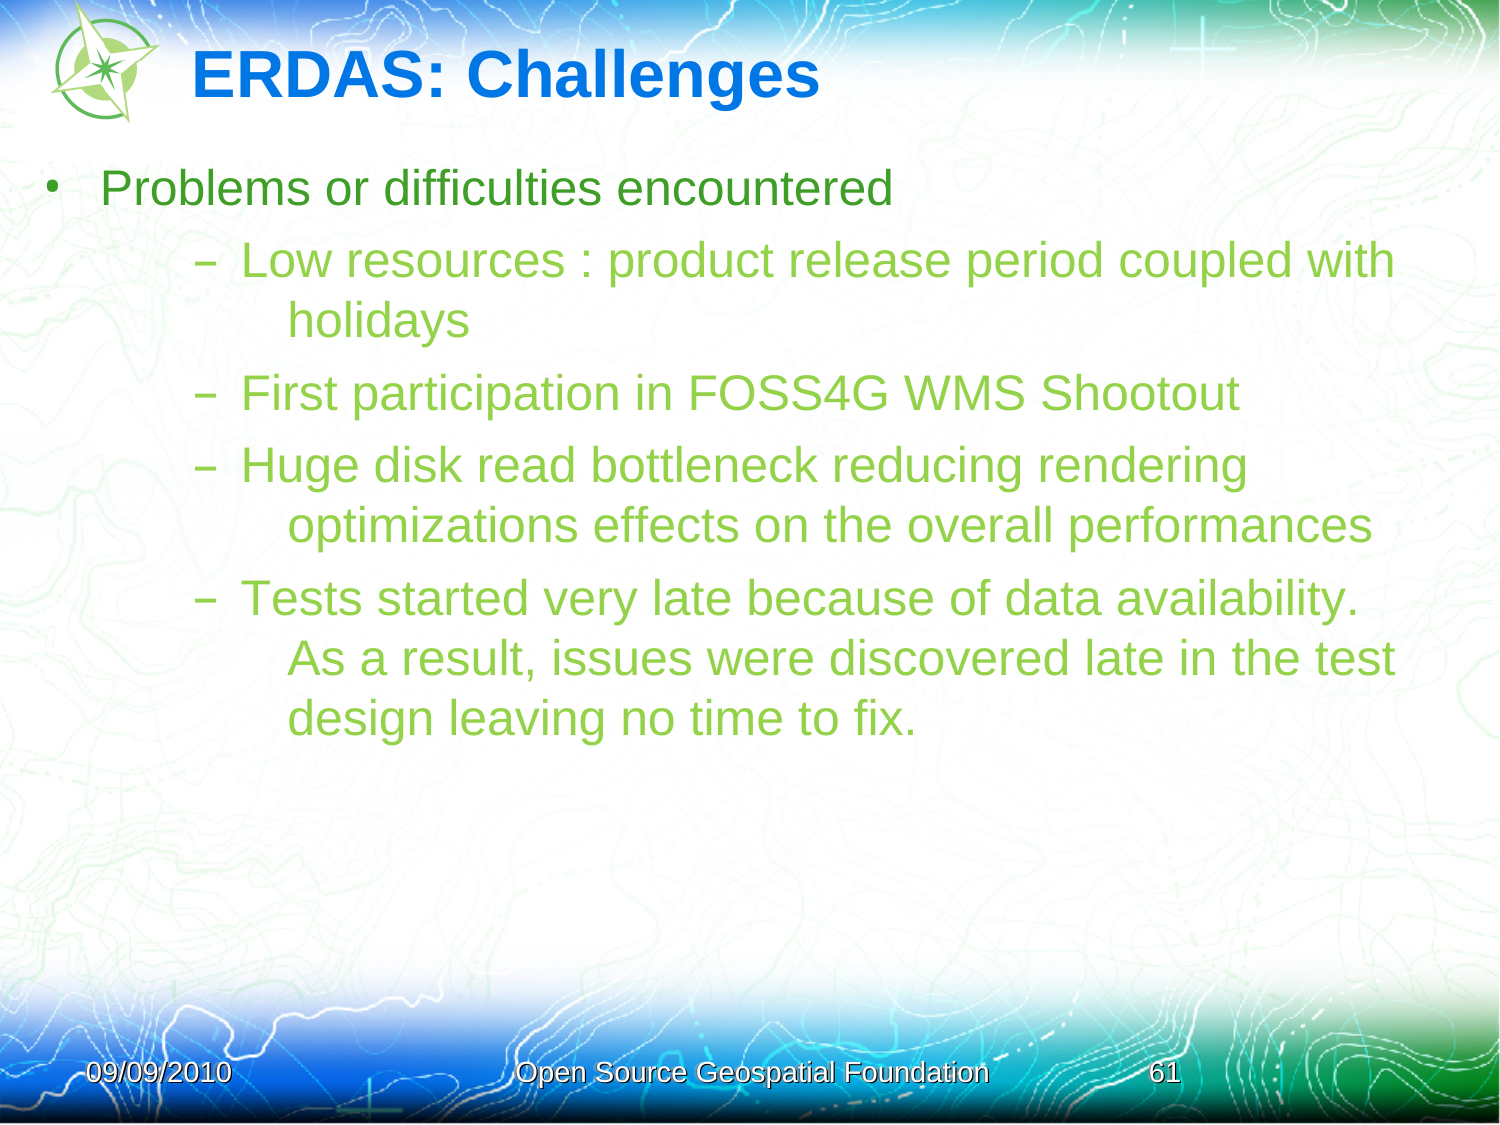

# ERDAS: Challenges
Problems or difficulties encountered
Low resources : product release period coupled with holidays
First participation in FOSS4G WMS Shootout
Huge disk read bottleneck reducing rendering optimizations effects on the overall performances
Tests started very late because of data availability. As a result, issues were discovered late in the test design leaving no time to fix.
09/09/2010
Open Source Geospatial Foundation